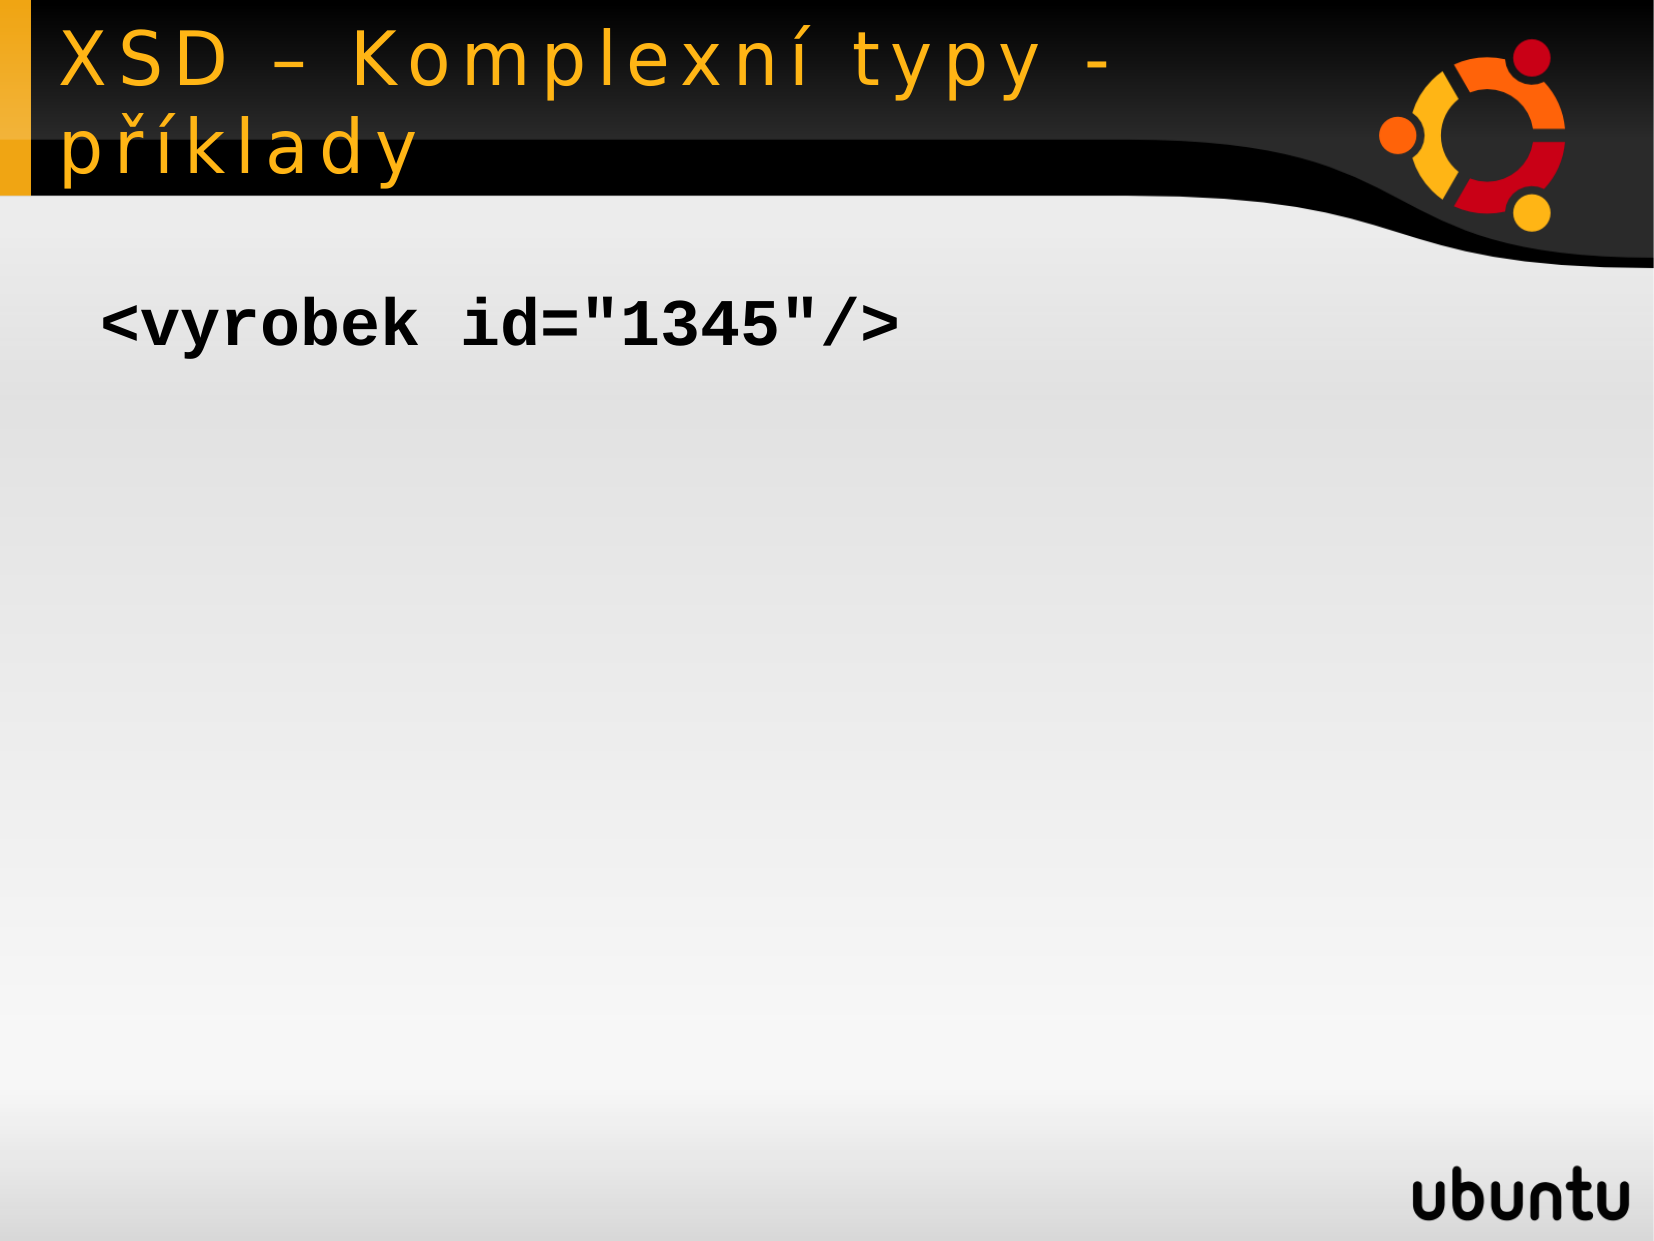

# XSD – Komplexní typy - příklady
<vyrobek id="1345"/>